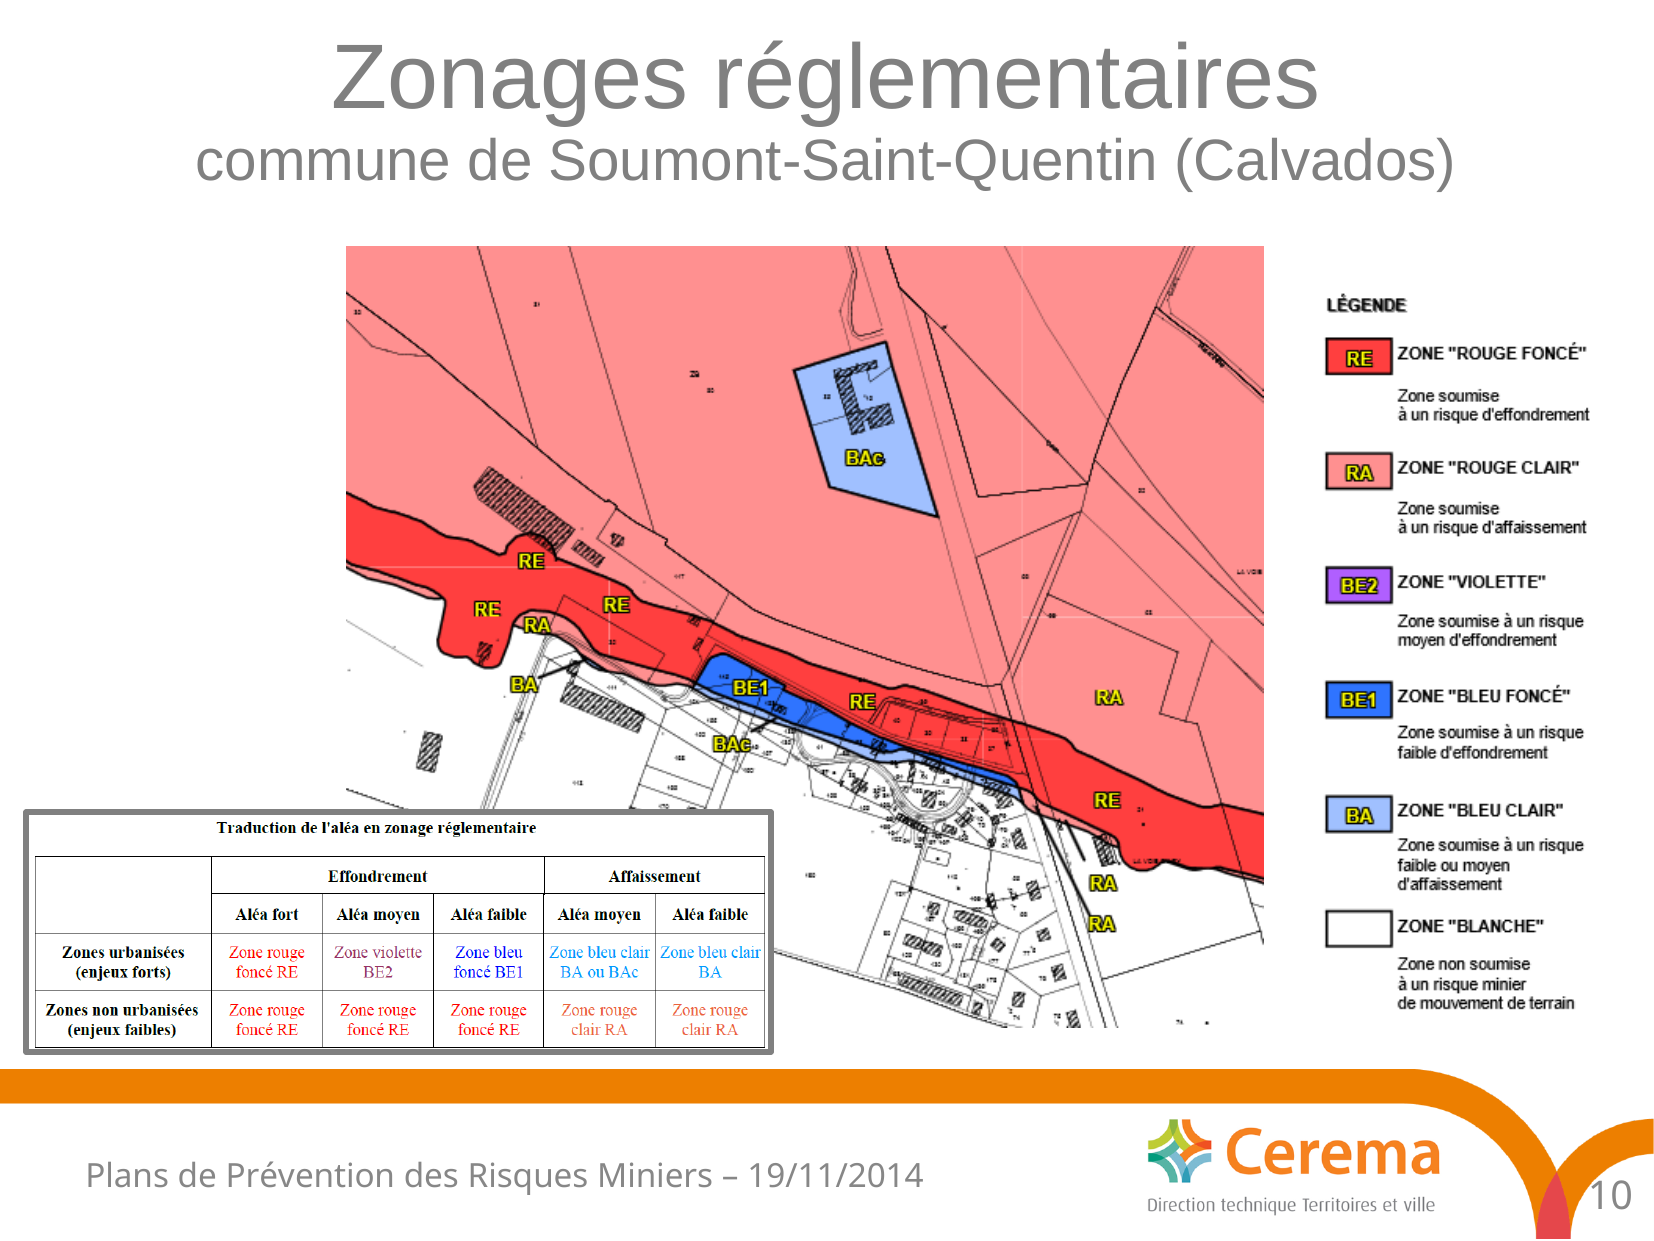

# Zonages réglementaires commune de Soumont-Saint-Quentin (Calvados)